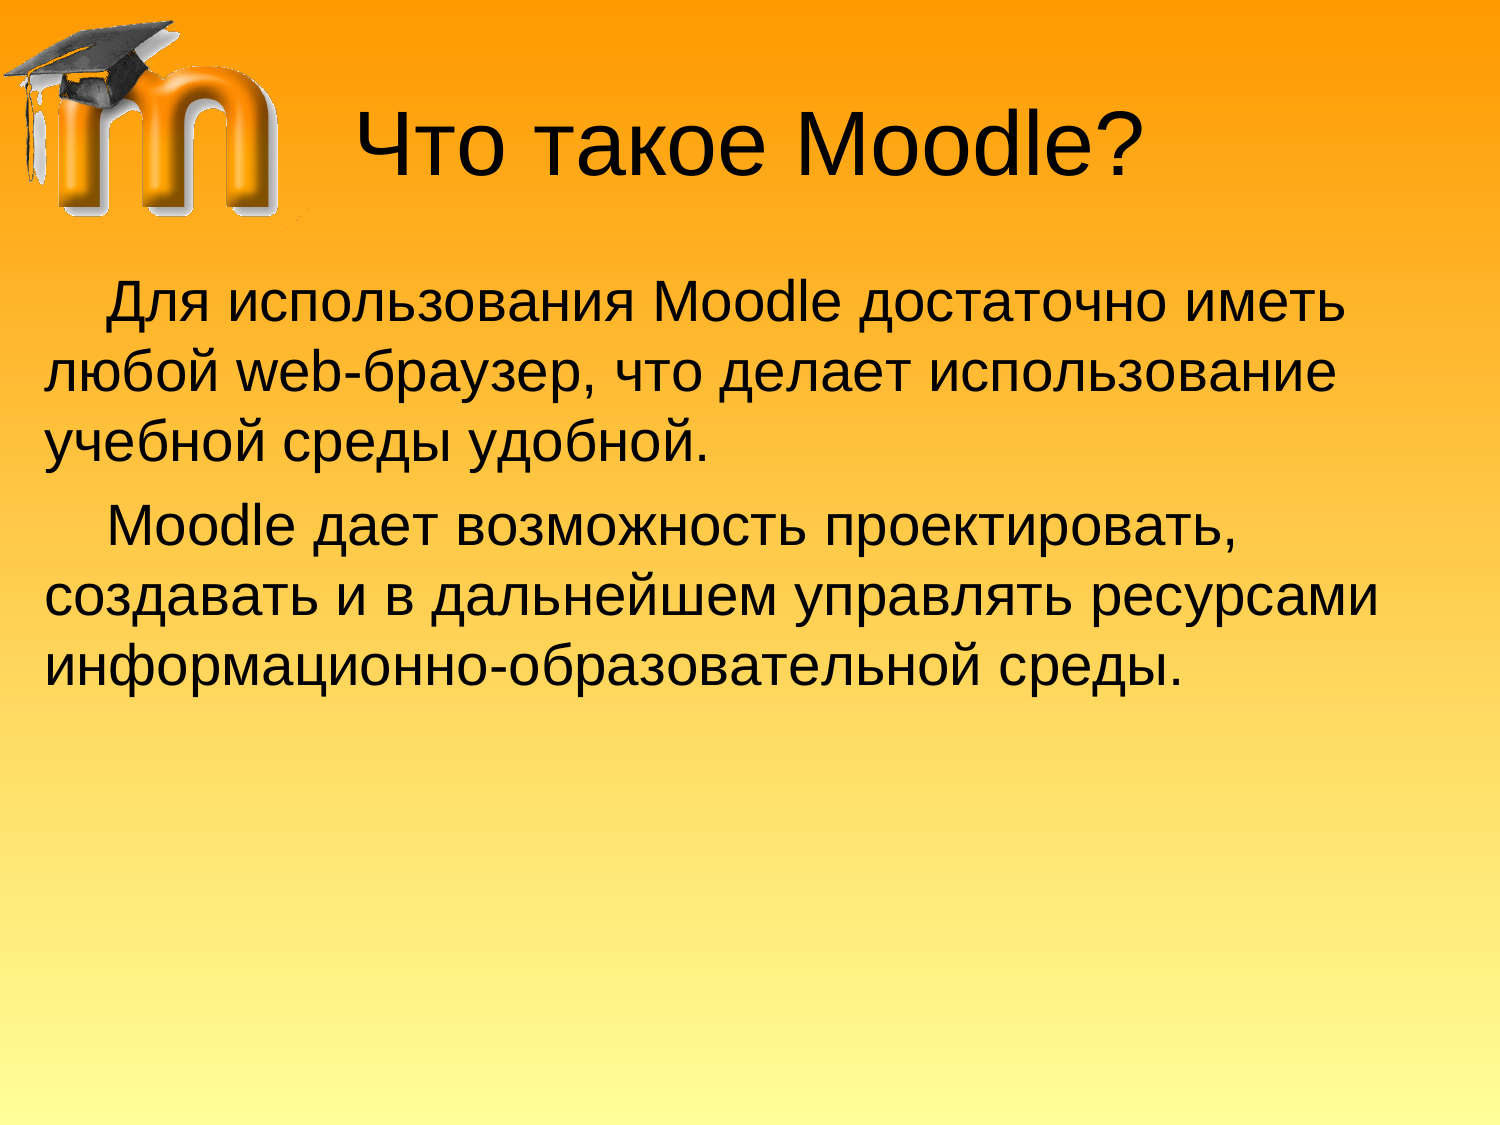

# Что такое Moodle?
Для использования Moodle достаточно иметь любой web-браузер, что делает использование учебной среды удобной.
Moodle дает возможность проектировать, создавать и в дальнейшем управлять ресурсами информационно-образовательной среды.